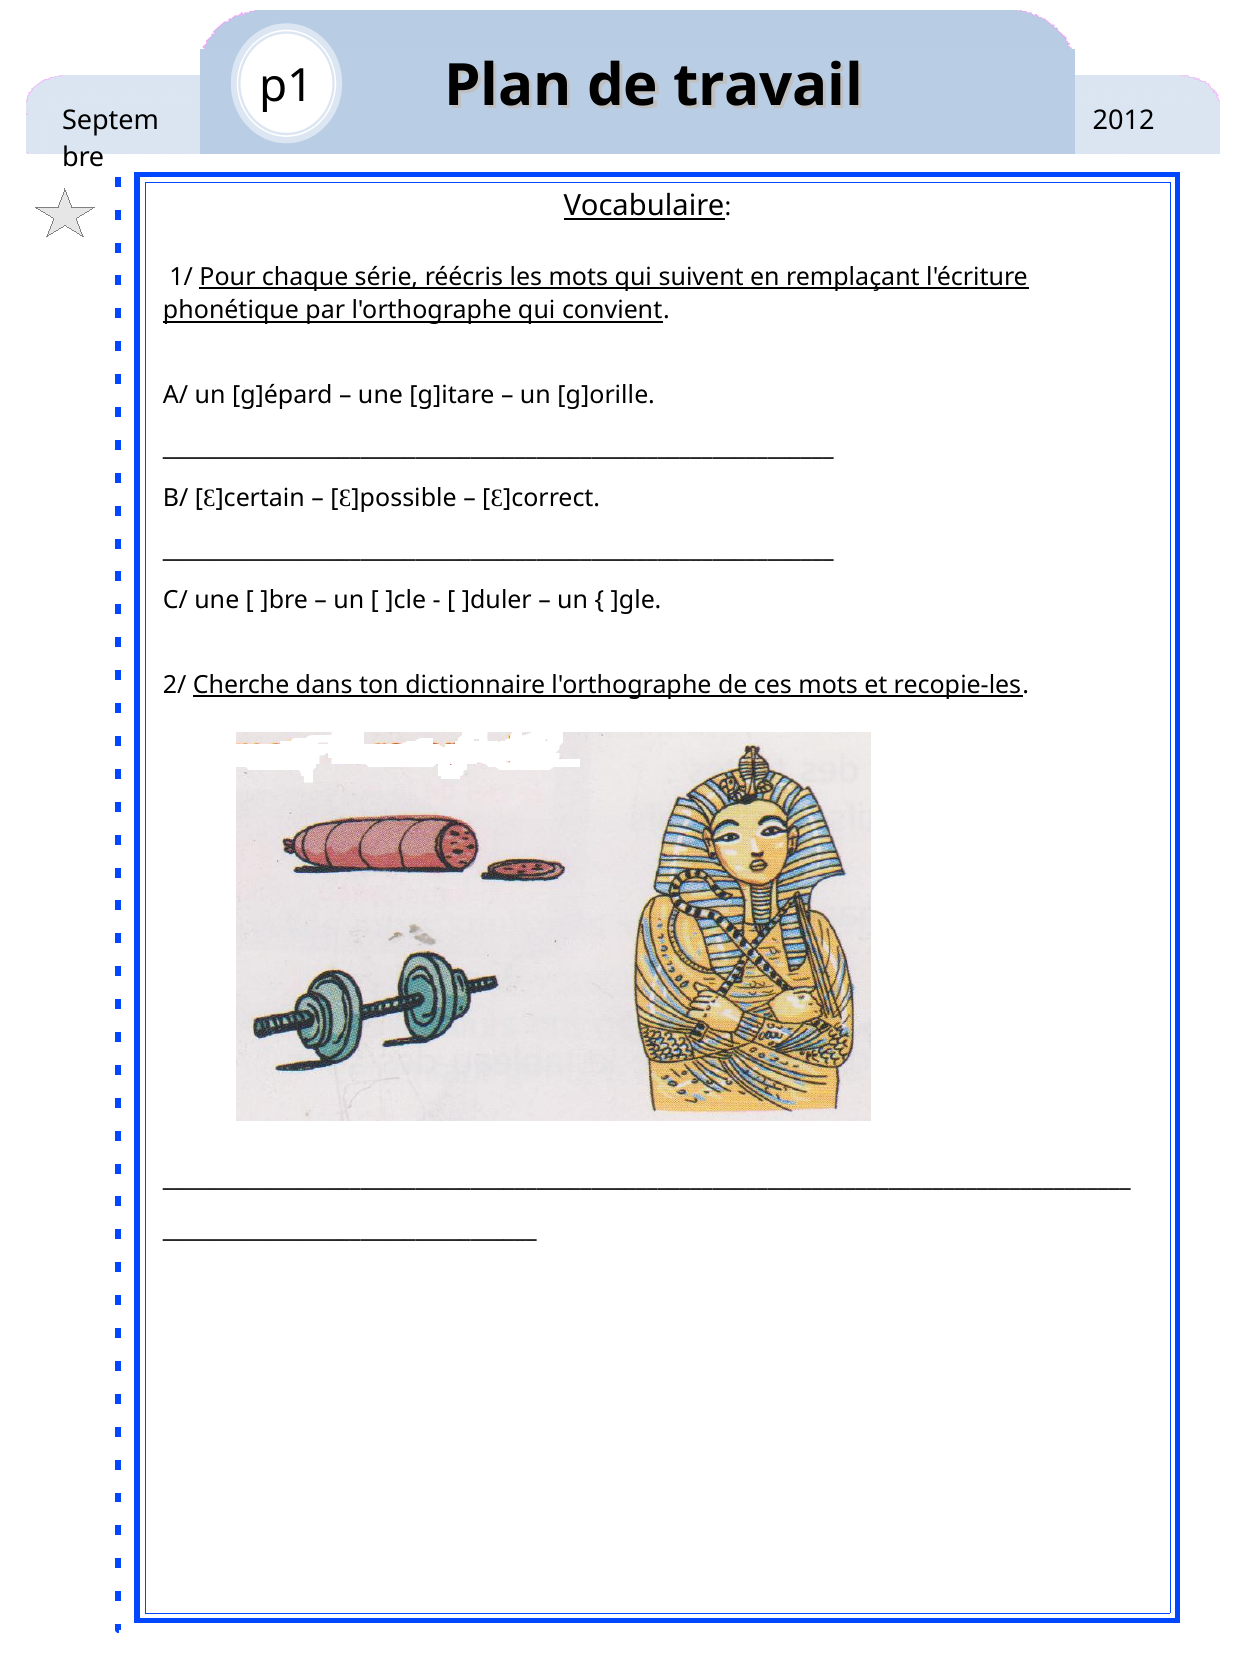

p1
Plan de travail
Septembre
2012
| |
| --- |
Vocabulaire:
 1/ Pour chaque série, réécris les mots qui suivent en remplaçant l'écriture phonétique par l'orthographe qui convient.
A/ un [g]épard – une [g]itare – un [g]orille.
_____________________________________________________________
B/ [Ԑ]certain – [Ԑ]possible – [Ԑ]correct.
_____________________________________________________________
C/ une [ ]bre – un [ ]cle - [ ]duler – un { ]gle.
2/ Cherche dans ton dictionnaire l'orthographe de ces mots et recopie-les.
__________________________________________________________________________________________________________________________